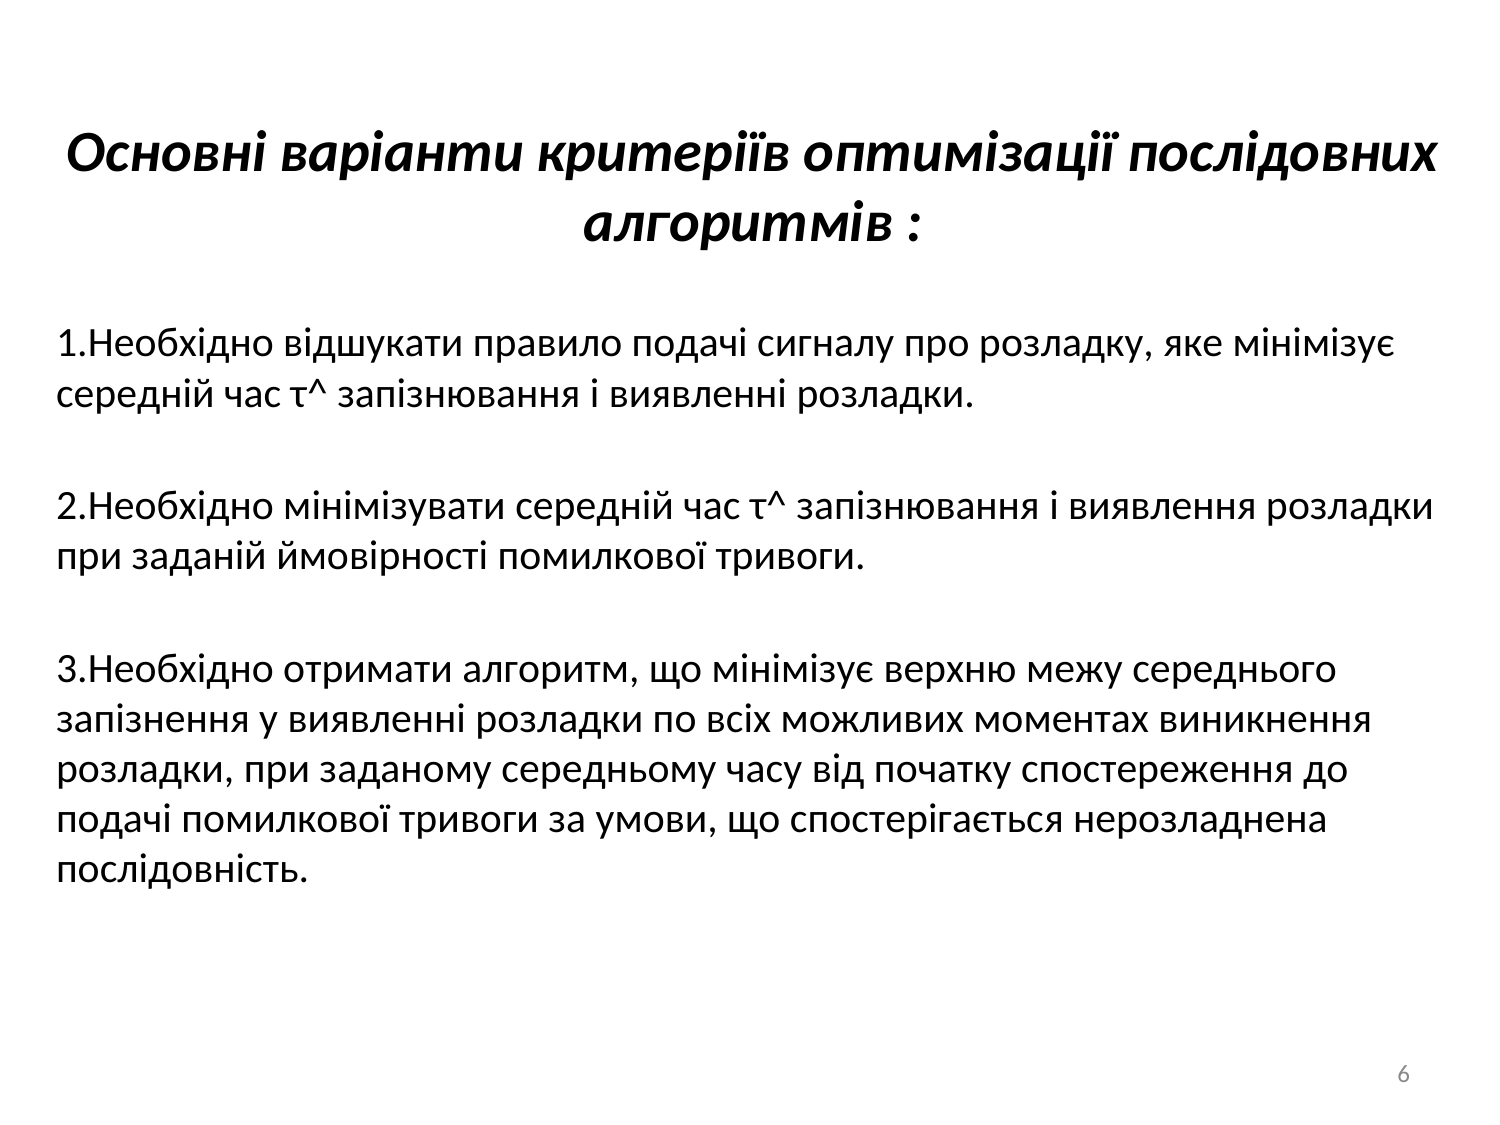

# Основні варіанти критеріїв оптимізації послідовних алгоритмів :
Необхідно відшукати правило подачі сигналу про розладку, яке мінімізує середній час τ^ запізнювання і виявленні розладки.
Необхідно мінімізувати середній час τ^ запізнювання і виявлення розладки при заданій ймовірності помилкової тривоги.
Необхідно отримати алгоритм, що мінімізує верхню межу середнього запізнення у виявленні розладки по всіх можливих моментах виникнення розладки, при заданому середньому часу від початку спостереження до подачі помилкової тривоги за умови, що спостерігається нерозладнена послідовність.